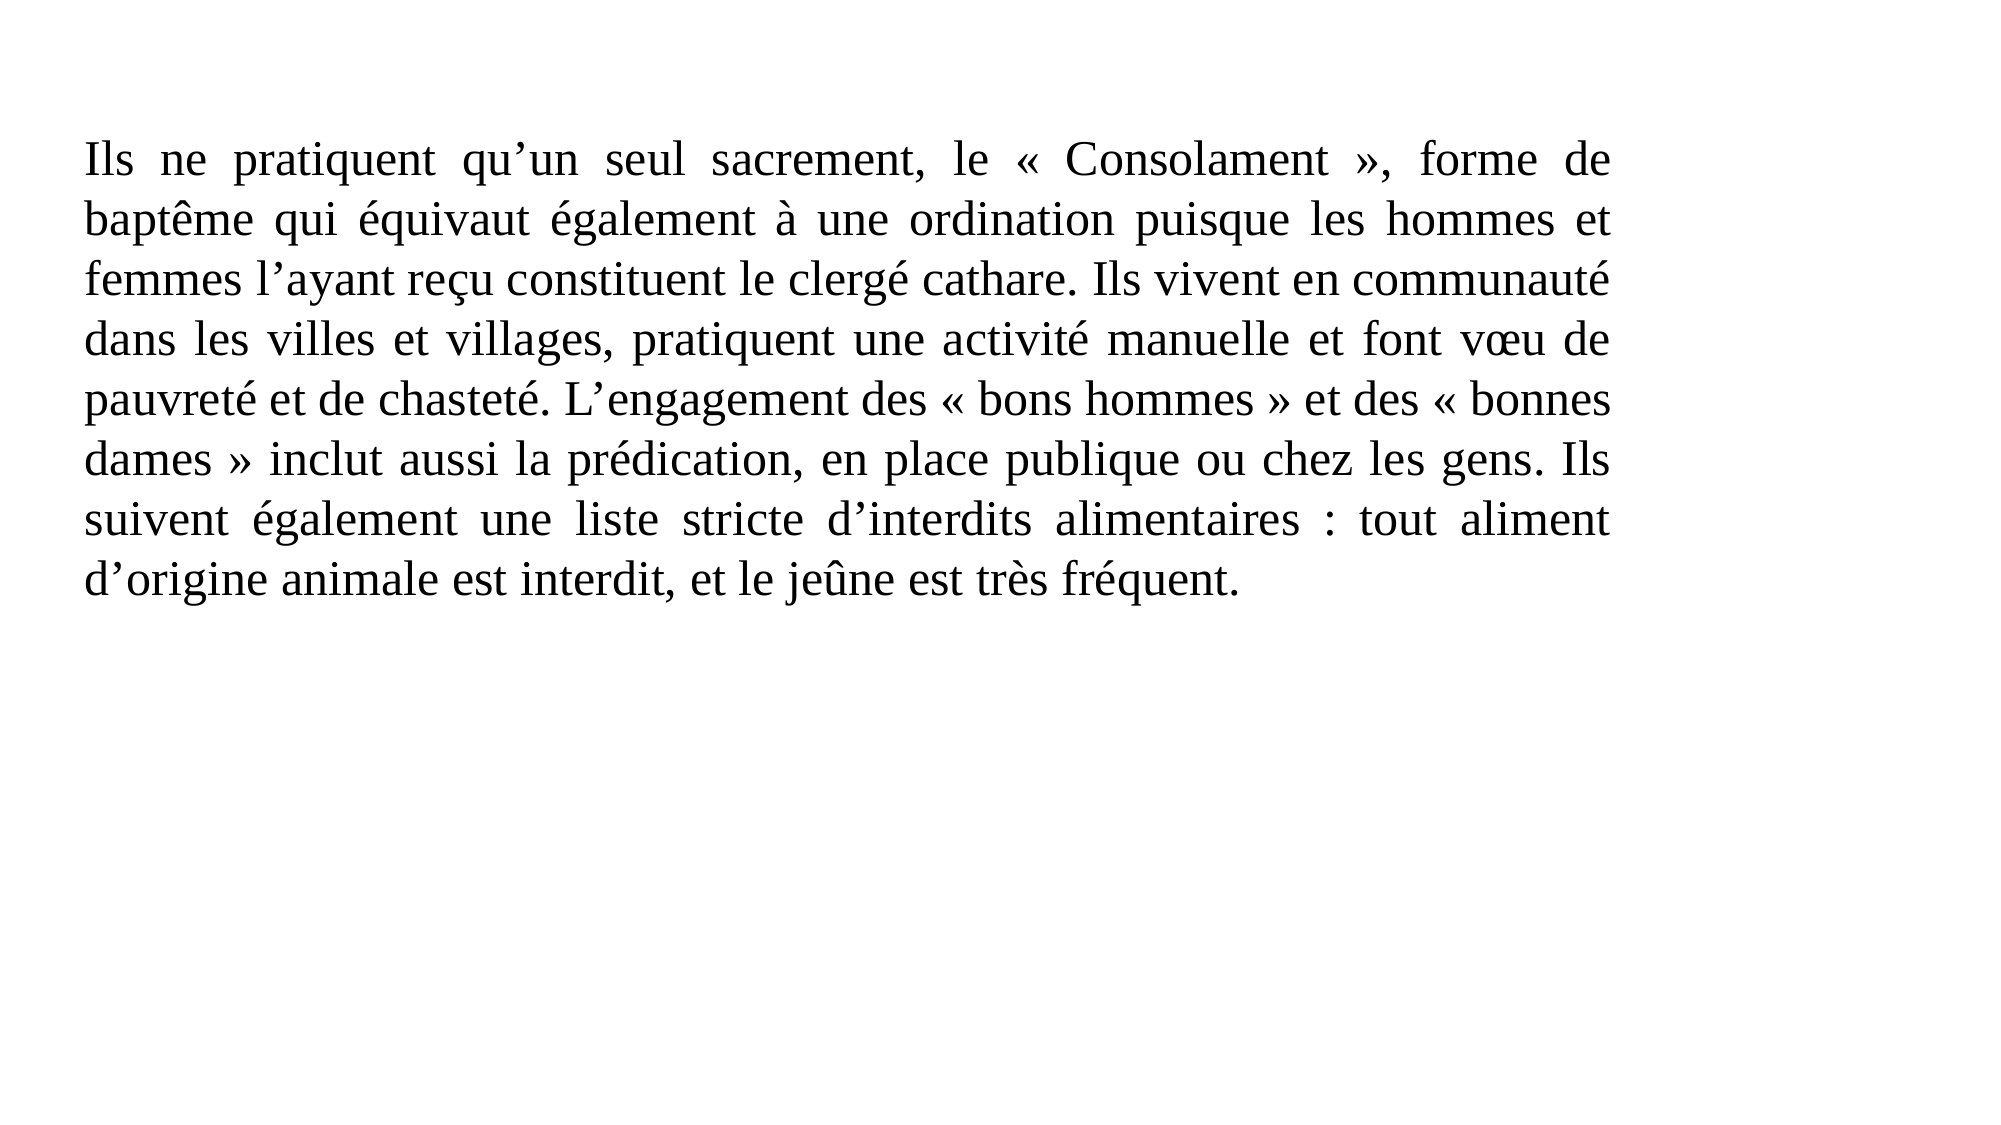

Ils ne pratiquent qu’un seul sacrement, le « Consolament », forme de baptême qui équivaut également à une ordination puisque les hommes et femmes l’ayant reçu constituent le clergé cathare. Ils vivent en communauté dans les villes et villages, pratiquent une activité manuelle et font vœu de pauvreté et de chasteté. L’engagement des « bons hommes » et des « bonnes dames » inclut aussi la prédication, en place publique ou chez les gens. Ils suivent également une liste stricte d’interdits alimentaires : tout aliment d’origine animale est interdit, et le jeûne est très fréquent.